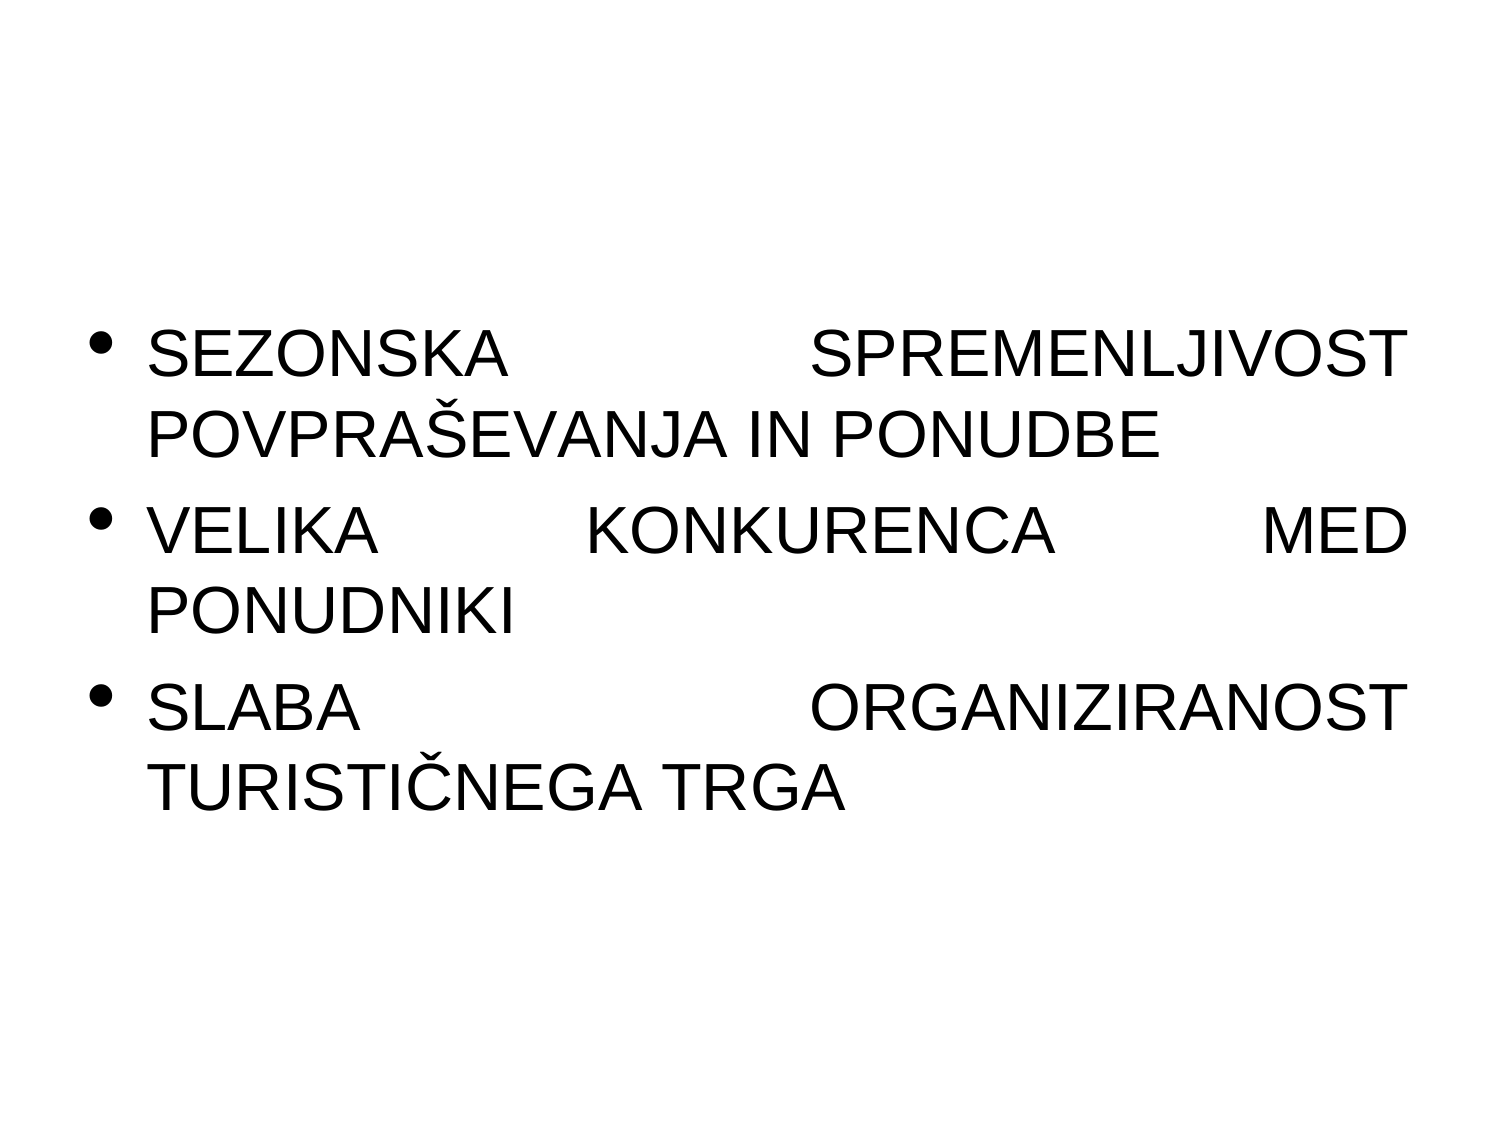

# SEZONSKA SPREMENLJIVOST POVPRAŠEVANJA IN PONUDBE
VELIKA KONKURENCA MED PONUDNIKI
SLABA ORGANIZIRANOST TURISTIČNEGA TRGA